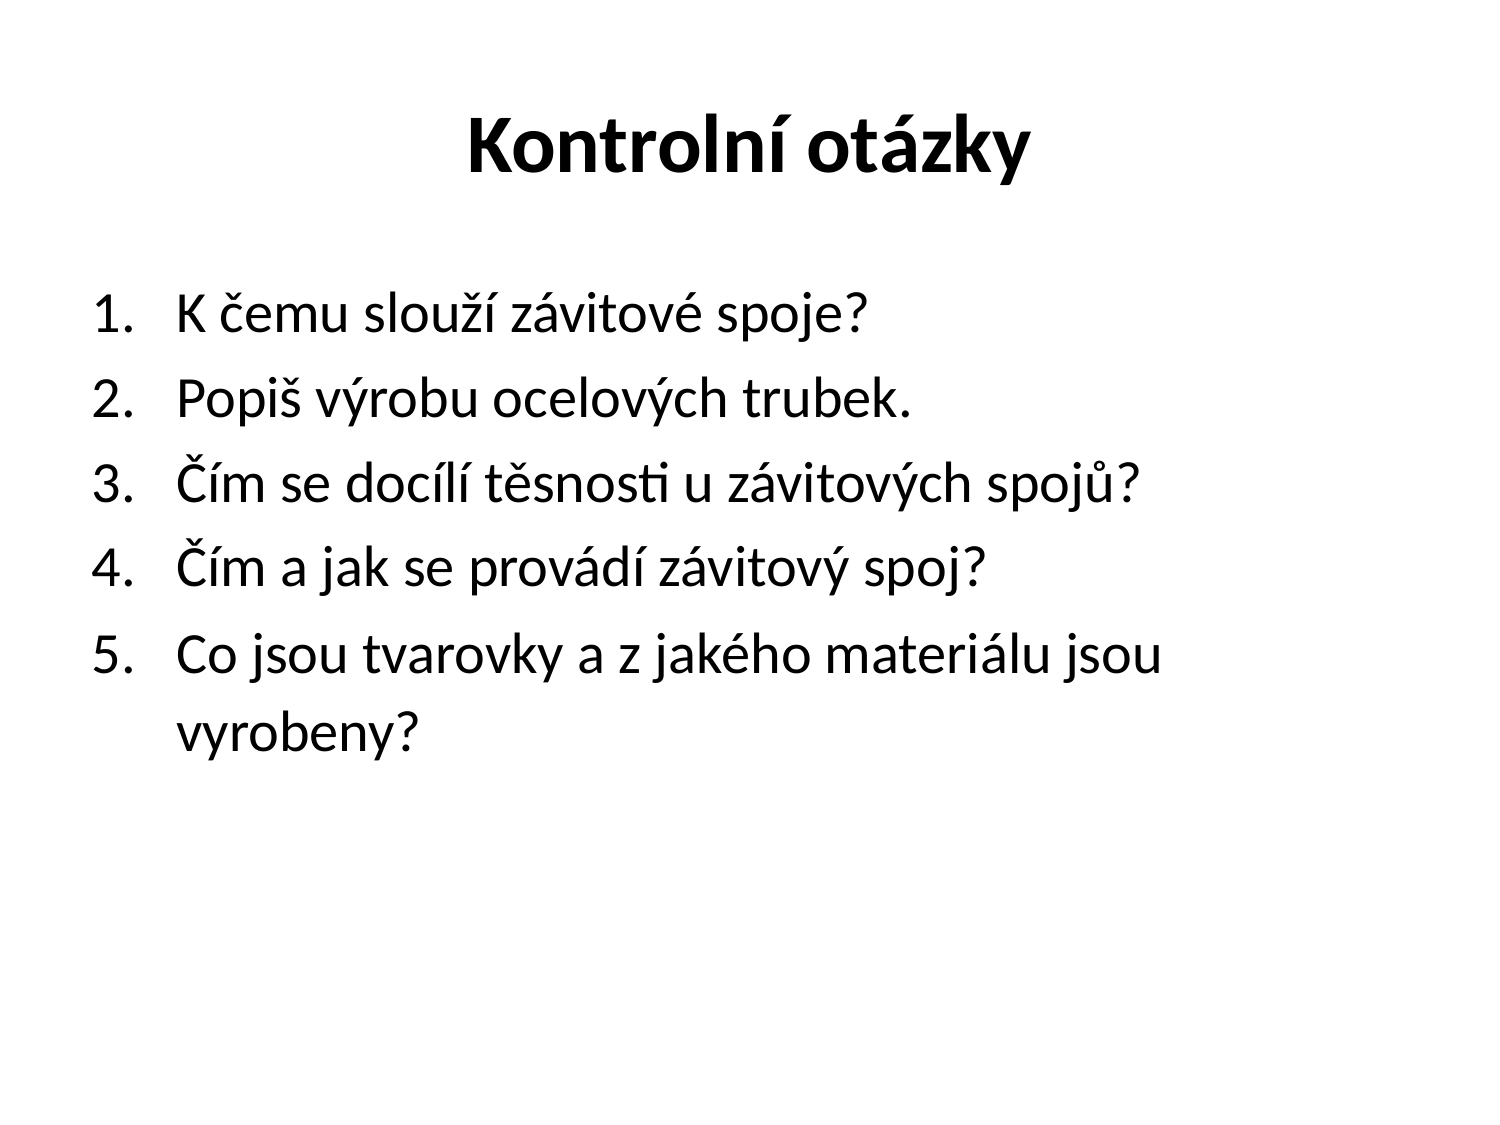

# Kontrolní otázky
K čemu slouží závitové spoje?
Popiš výrobu ocelových trubek.
Čím se docílí těsnosti u závitových spojů?
Čím a jak se provádí závitový spoj?
Co jsou tvarovky a z jakého materiálu jsou vyrobeny?